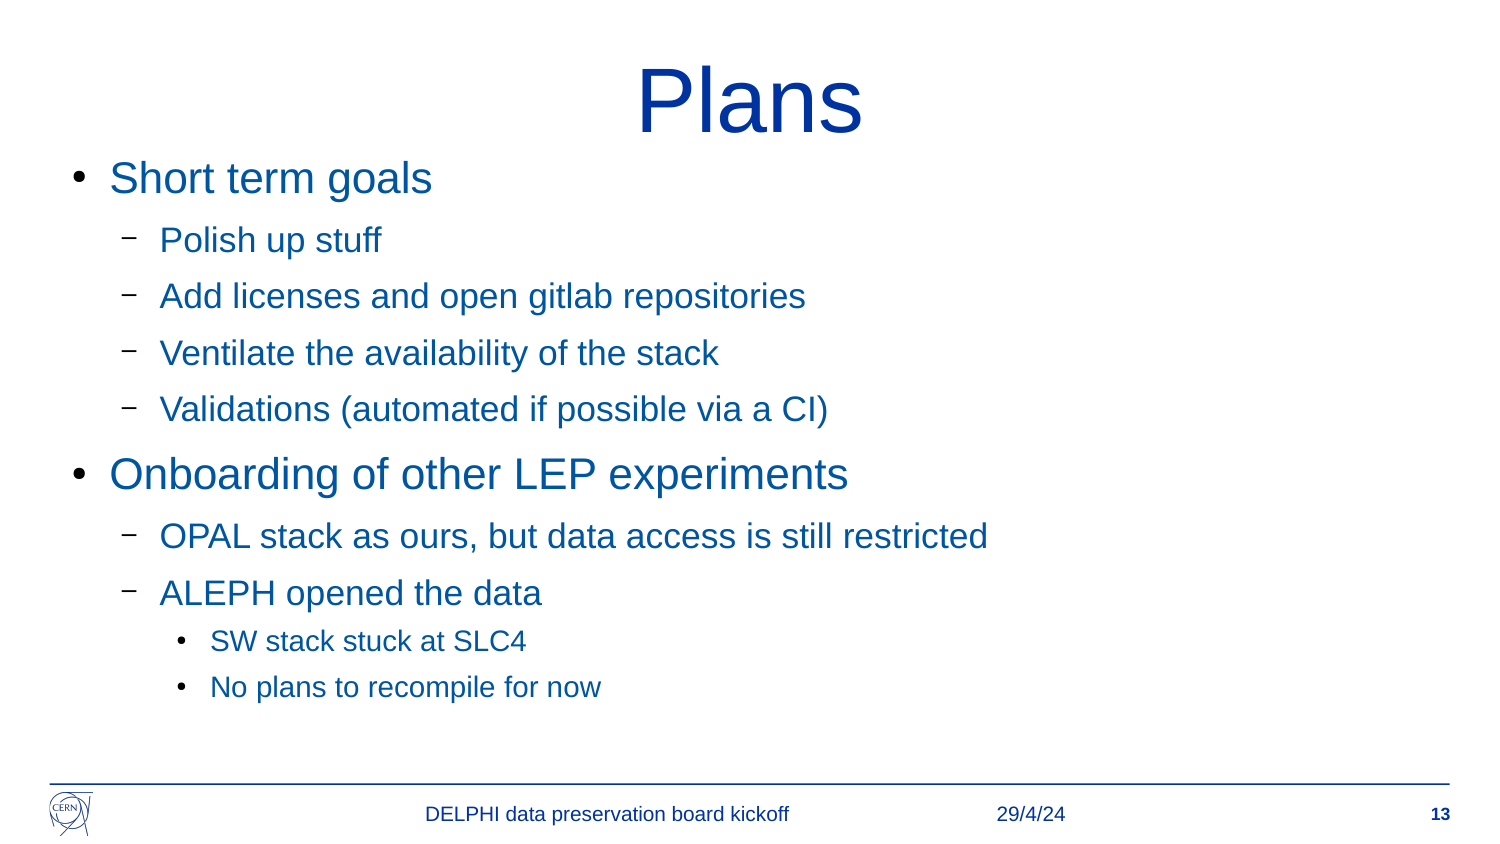

# Plans
Short term goals
Polish up stuff
Add licenses and open gitlab repositories
Ventilate the availability of the stack
Validations (automated if possible via a CI)
Onboarding of other LEP experiments
OPAL stack as ours, but data access is still restricted
ALEPH opened the data
SW stack stuck at SLC4
No plans to recompile for now